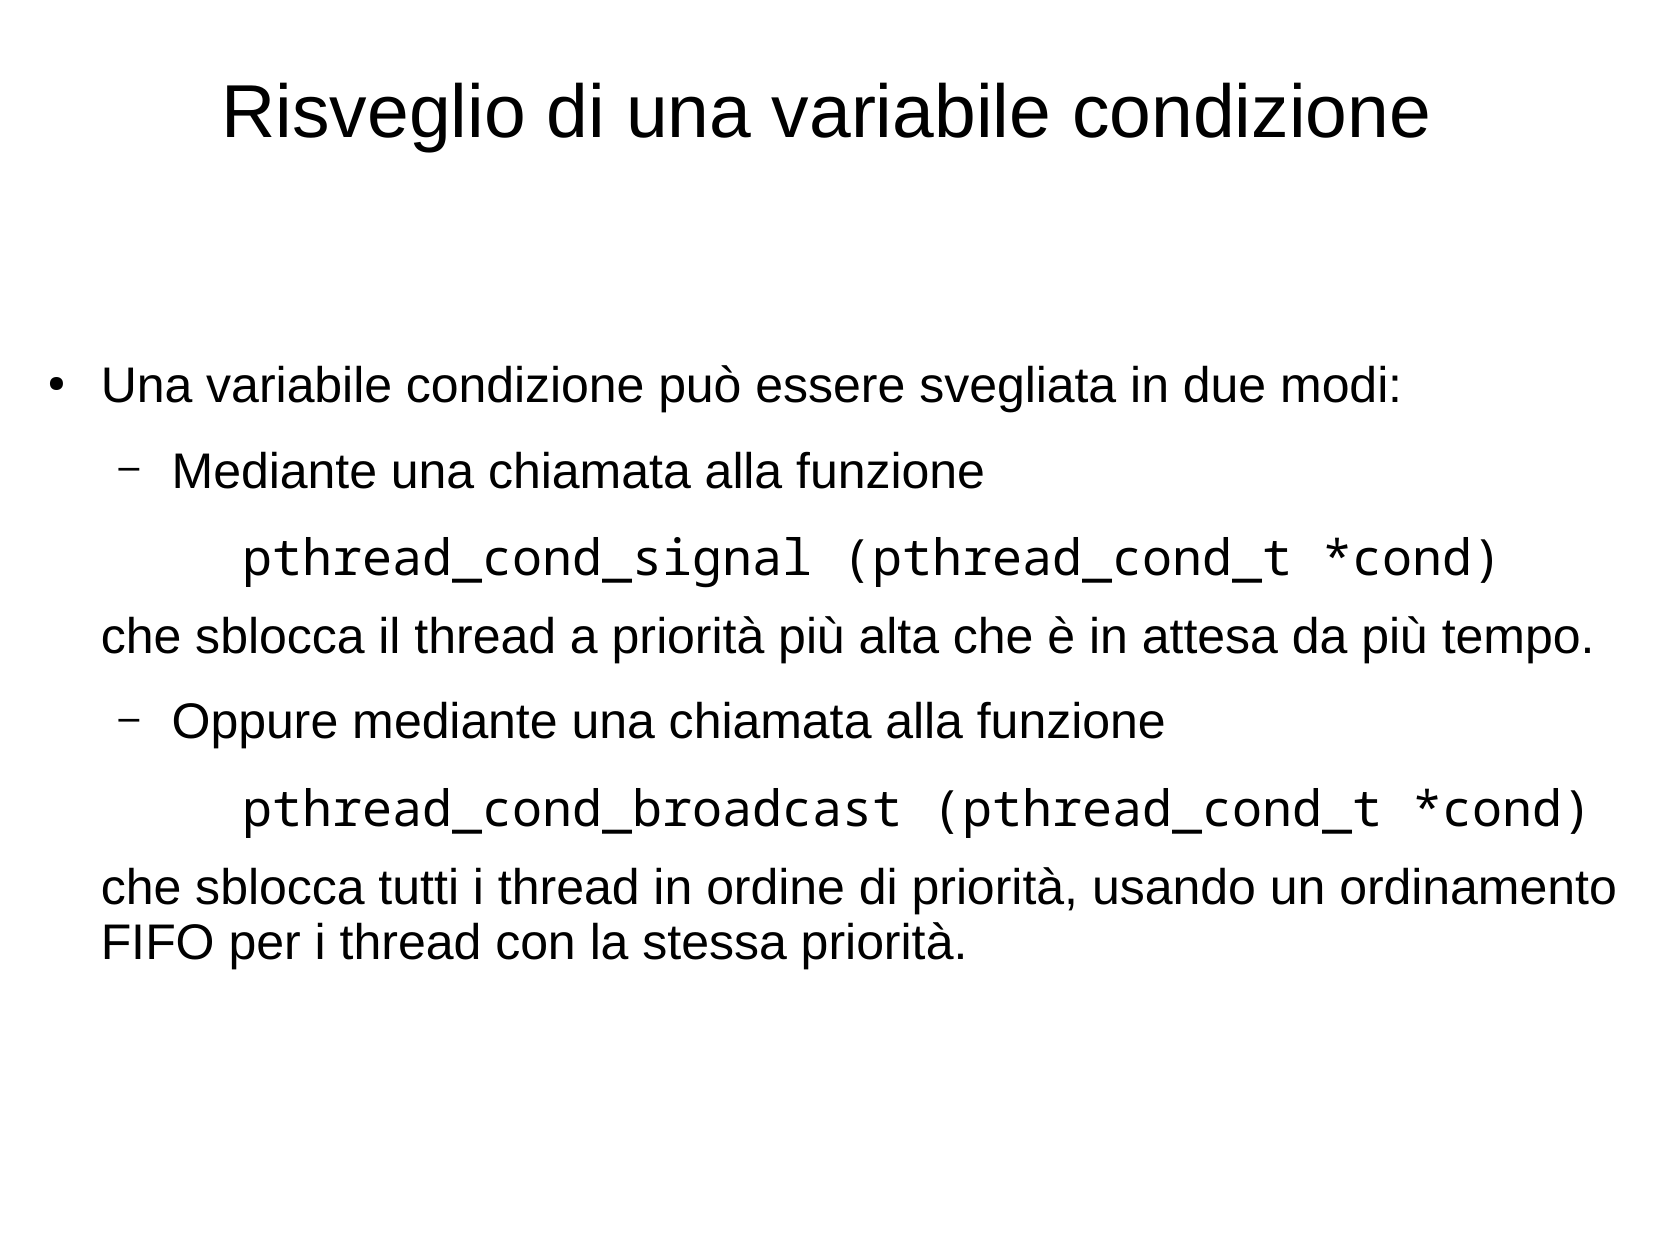

# Risveglio di una variabile condizione
Una variabile condizione può essere svegliata in due modi:
Mediante una chiamata alla funzione
pthread_cond_signal (pthread_cond_t *cond)
che sblocca il thread a priorità più alta che è in attesa da più tempo.
Oppure mediante una chiamata alla funzione
pthread_cond_broadcast (pthread_cond_t *cond)
che sblocca tutti i thread in ordine di priorità, usando un ordinamento FIFO per i thread con la stessa priorità.